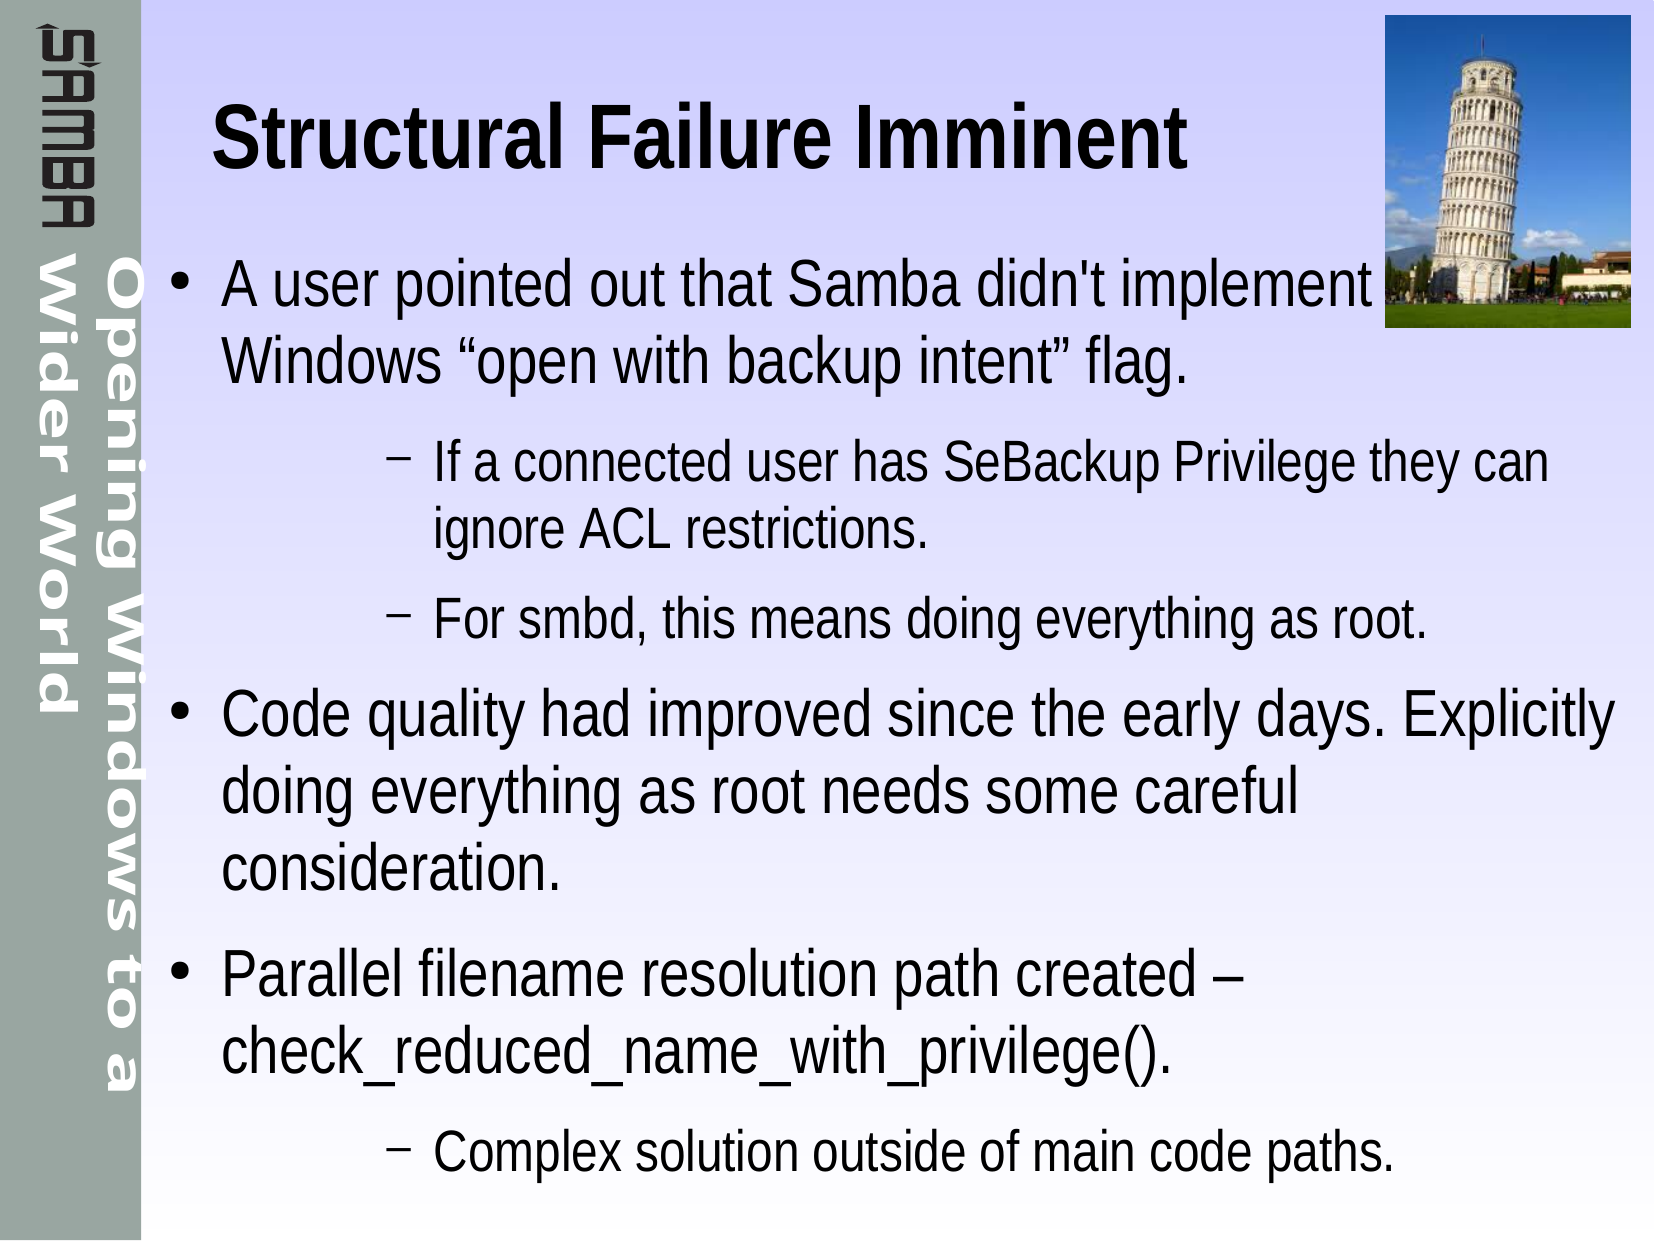

# Structural Failure Imminent
A user pointed out that Samba didn't implement the Windows “open with backup intent” flag.
If a connected user has SeBackup Privilege they can ignore ACL restrictions.
For smbd, this means doing everything as root.
Code quality had improved since the early days. Explicitly doing everything as root needs some careful consideration.
Parallel filename resolution path created – check_reduced_name_with_privilege().
Complex solution outside of main code paths.